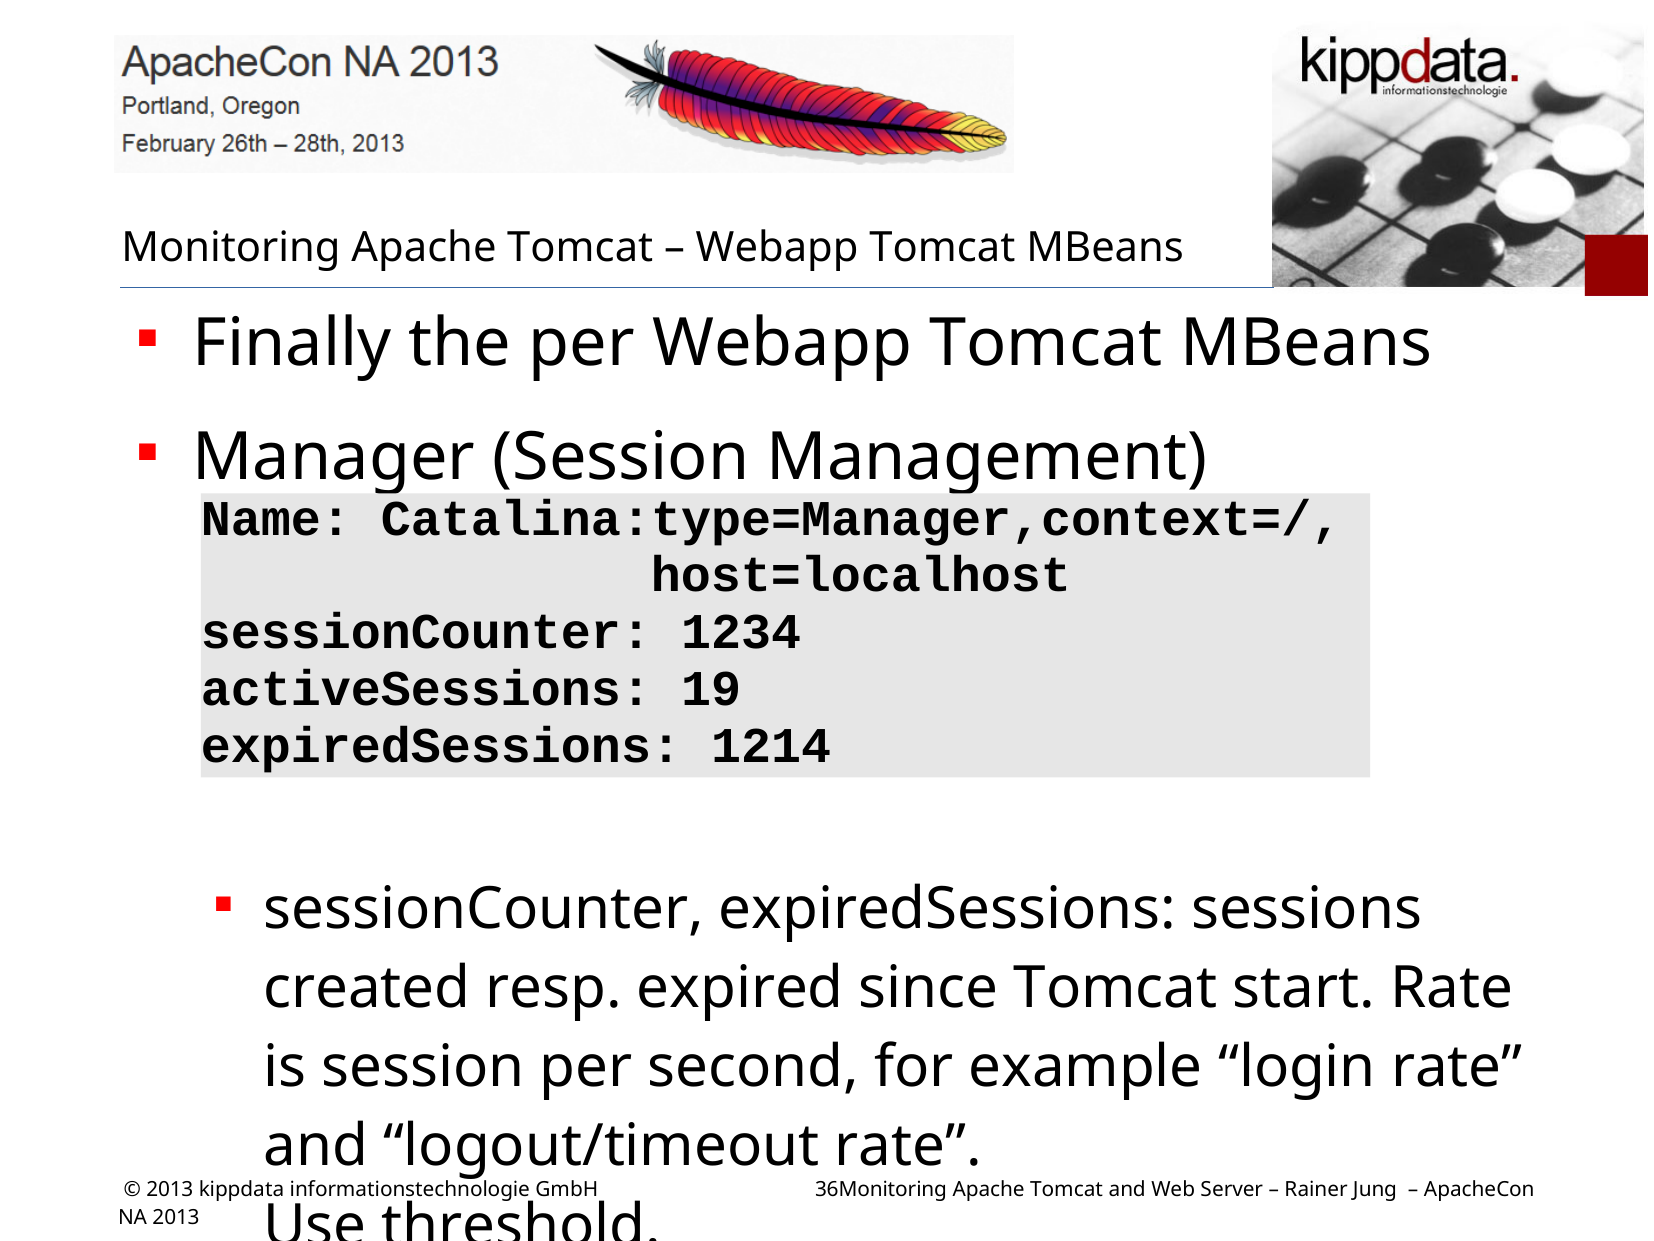

# Monitoring Apache Tomcat – Webapp Tomcat MBeans
Finally the per Webapp Tomcat MBeans
Manager (Session Management)
sessionCounter, expiredSessions: sessions created resp. expired since Tomcat start. Rate is session per second, for example “login rate” and “logout/timeout rate”.
Use threshold.
activeSessions: current number of sessions. Use threshold
Name: Catalina:type=Manager,context=/,
 host=localhost
sessionCounter: 1234
activeSessions: 19
expiredSessions: 1214